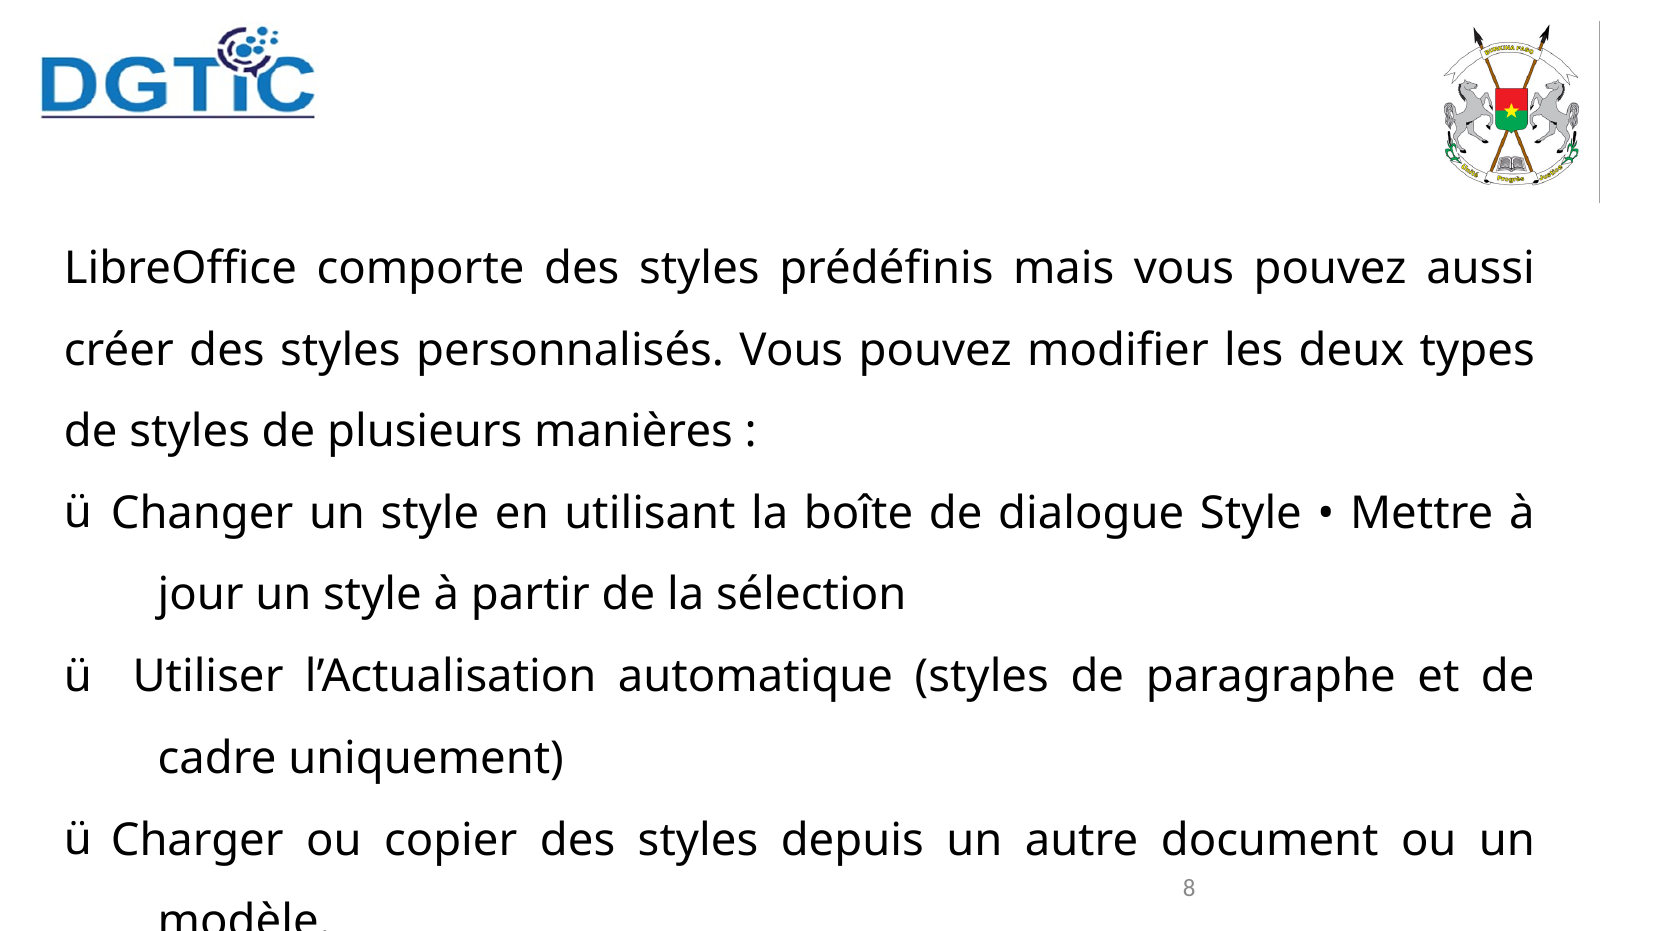

LibreOffice comporte des styles prédéfinis mais vous pouvez aussi créer des styles personnalisés. Vous pouvez modifier les deux types de styles de plusieurs manières :
Changer un style en utilisant la boîte de dialogue Style • Mettre à jour un style à partir de la sélection
 Utiliser l’Actualisation automatique (styles de paragraphe et de cadre uniquement)
Charger ou copier des styles depuis un autre document ou un modèle.
 (voir figure suivante)